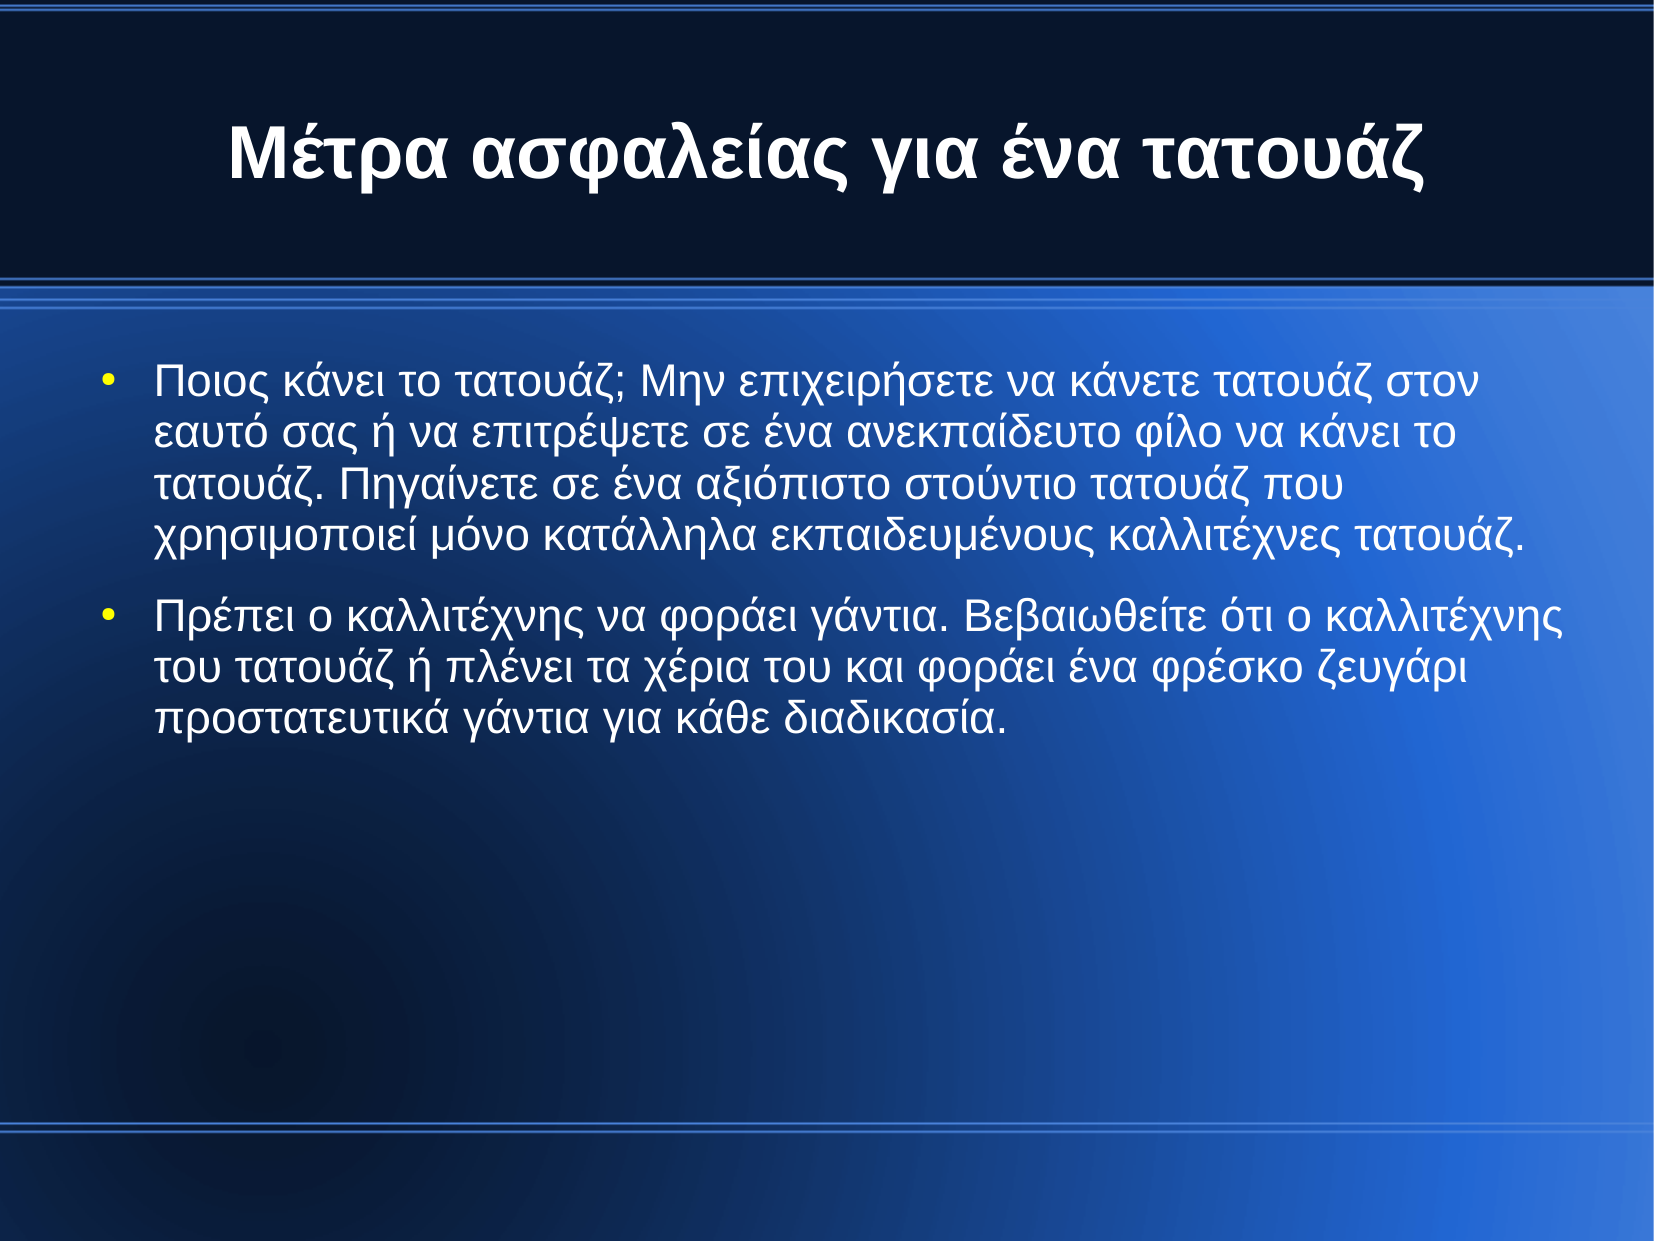

# Μέτρα ασφαλείας για ένα τατουάζ
Ποιος κάνει το τατουάζ; Μην επιχειρήσετε να κάνετε τατουάζ στον εαυτό σας ή να επιτρέψετε σε ένα ανεκπαίδευτο φίλο να κάνει το τατουάζ. Πηγαίνετε σε ένα αξιόπιστο στούντιο τατουάζ που χρησιμοποιεί μόνο κατάλληλα εκπαιδευμένους καλλιτέχνες τατουάζ.
Πρέπει ο καλλιτέχνης να φοράει γάντια. Βεβαιωθείτε ότι ο καλλιτέχνης του τατουάζ ή πλένει τα χέρια του και φοράει ένα φρέσκο ζευγάρι προστατευτικά γάντια για κάθε διαδικασία.